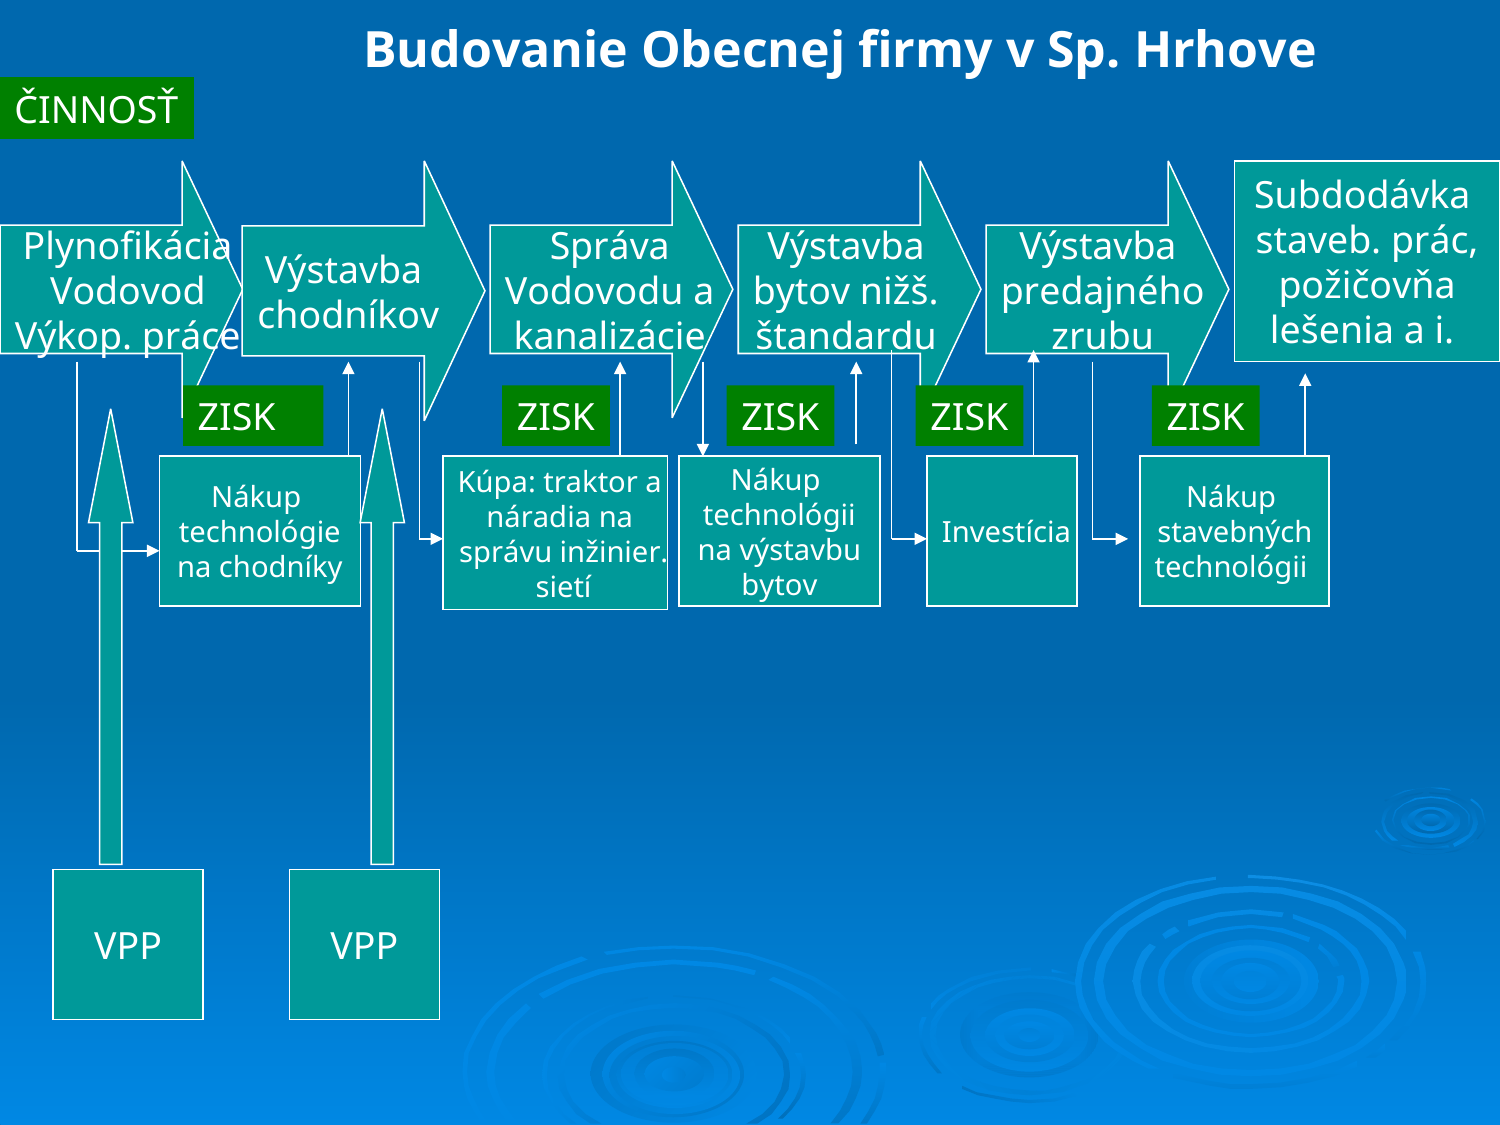

Budovanie Obecnej firmy v Sp. Hrhove
ČINNOSŤ
Plynofikácia
Vodovod
Výkop. práce
Výstavba
chodníkov
Správa
Vodovodu a
kanalizácie
Výstavba
bytov nižš.
štandardu
Výstavba
predajného
zrubu
Subdodávka
staveb. prác,
požičovňa
lešenia a i.
ZISK
ZISK
ZISK
ZISK
ZISK
Nákup
technológie
na chodníky
Kúpa: traktor a
náradia na
správu inžinier.
sietí
Nákup
technológii
na výstavbu
bytov
Investícia
Nákup
stavebných
technológii
VPP
VPP